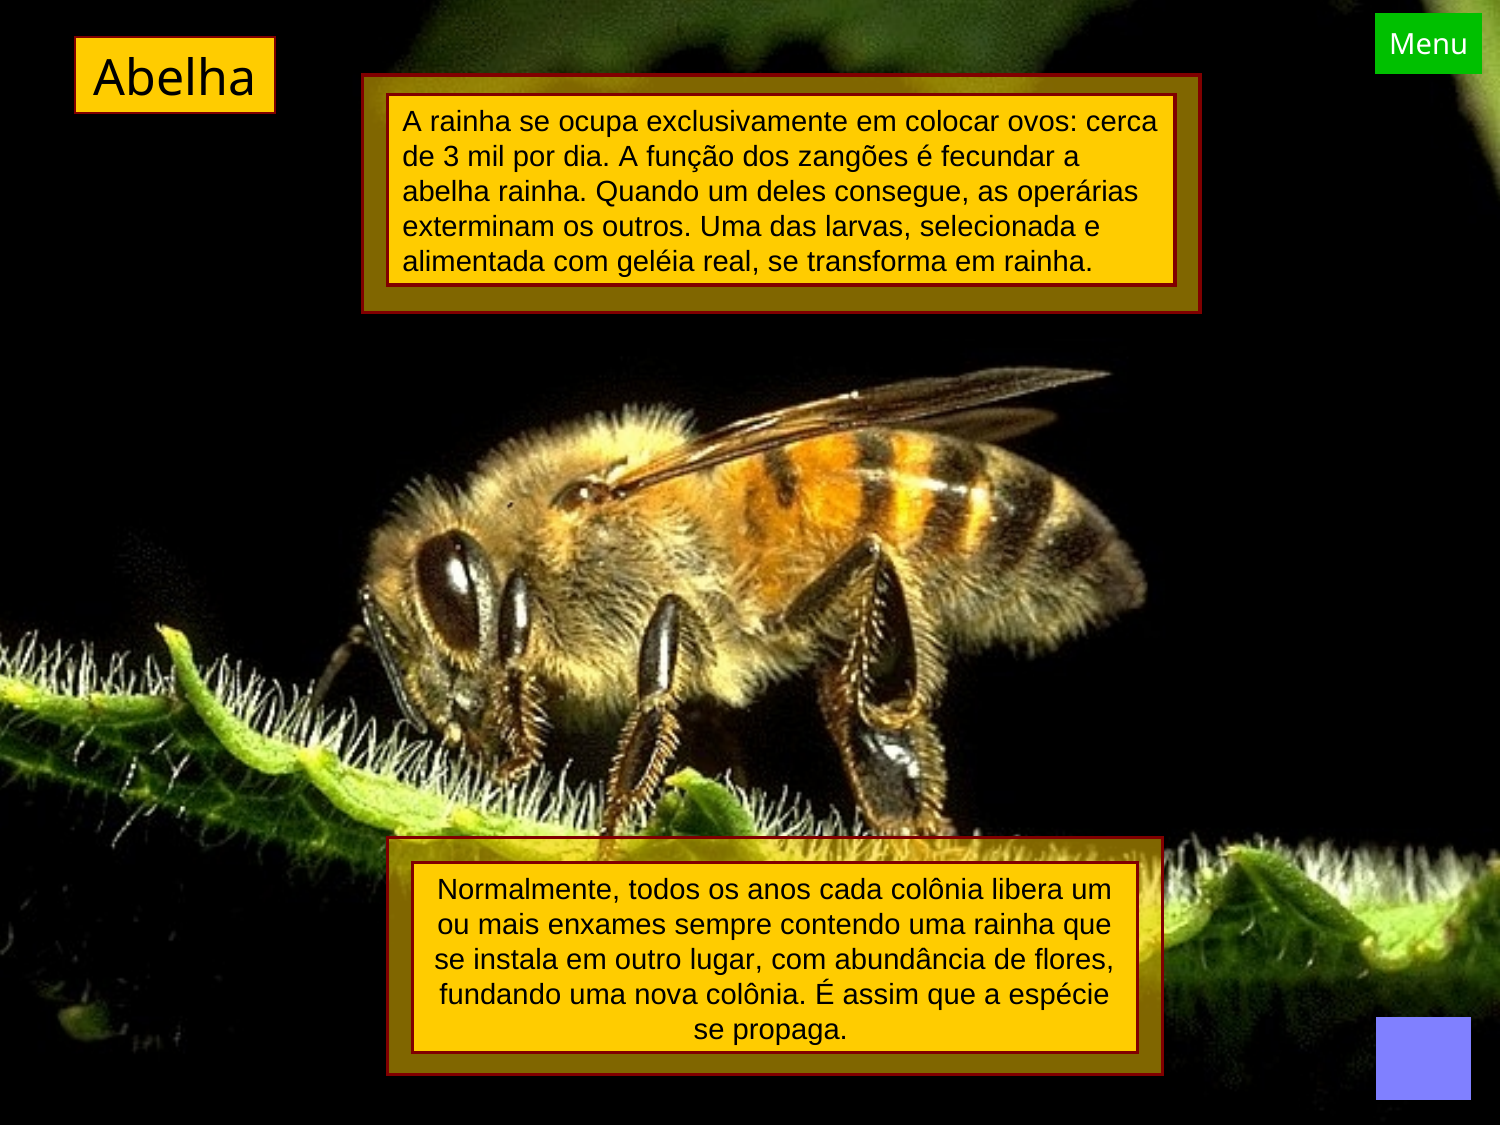

Abelha
A rainha se ocupa exclusivamente em colocar ovos: cerca de 3 mil por dia. A função dos zangões é fecundar a abelha rainha. Quando um deles consegue, as operárias exterminam os outros. Uma das larvas, selecionada e alimentada com geléia real, se transforma em rainha.
Normalmente, todos os anos cada colônia libera um ou mais enxames sempre contendo uma rainha que se instala em outro lugar, com abundância de flores, fundando uma nova colônia. É assim que a espécie se propaga.